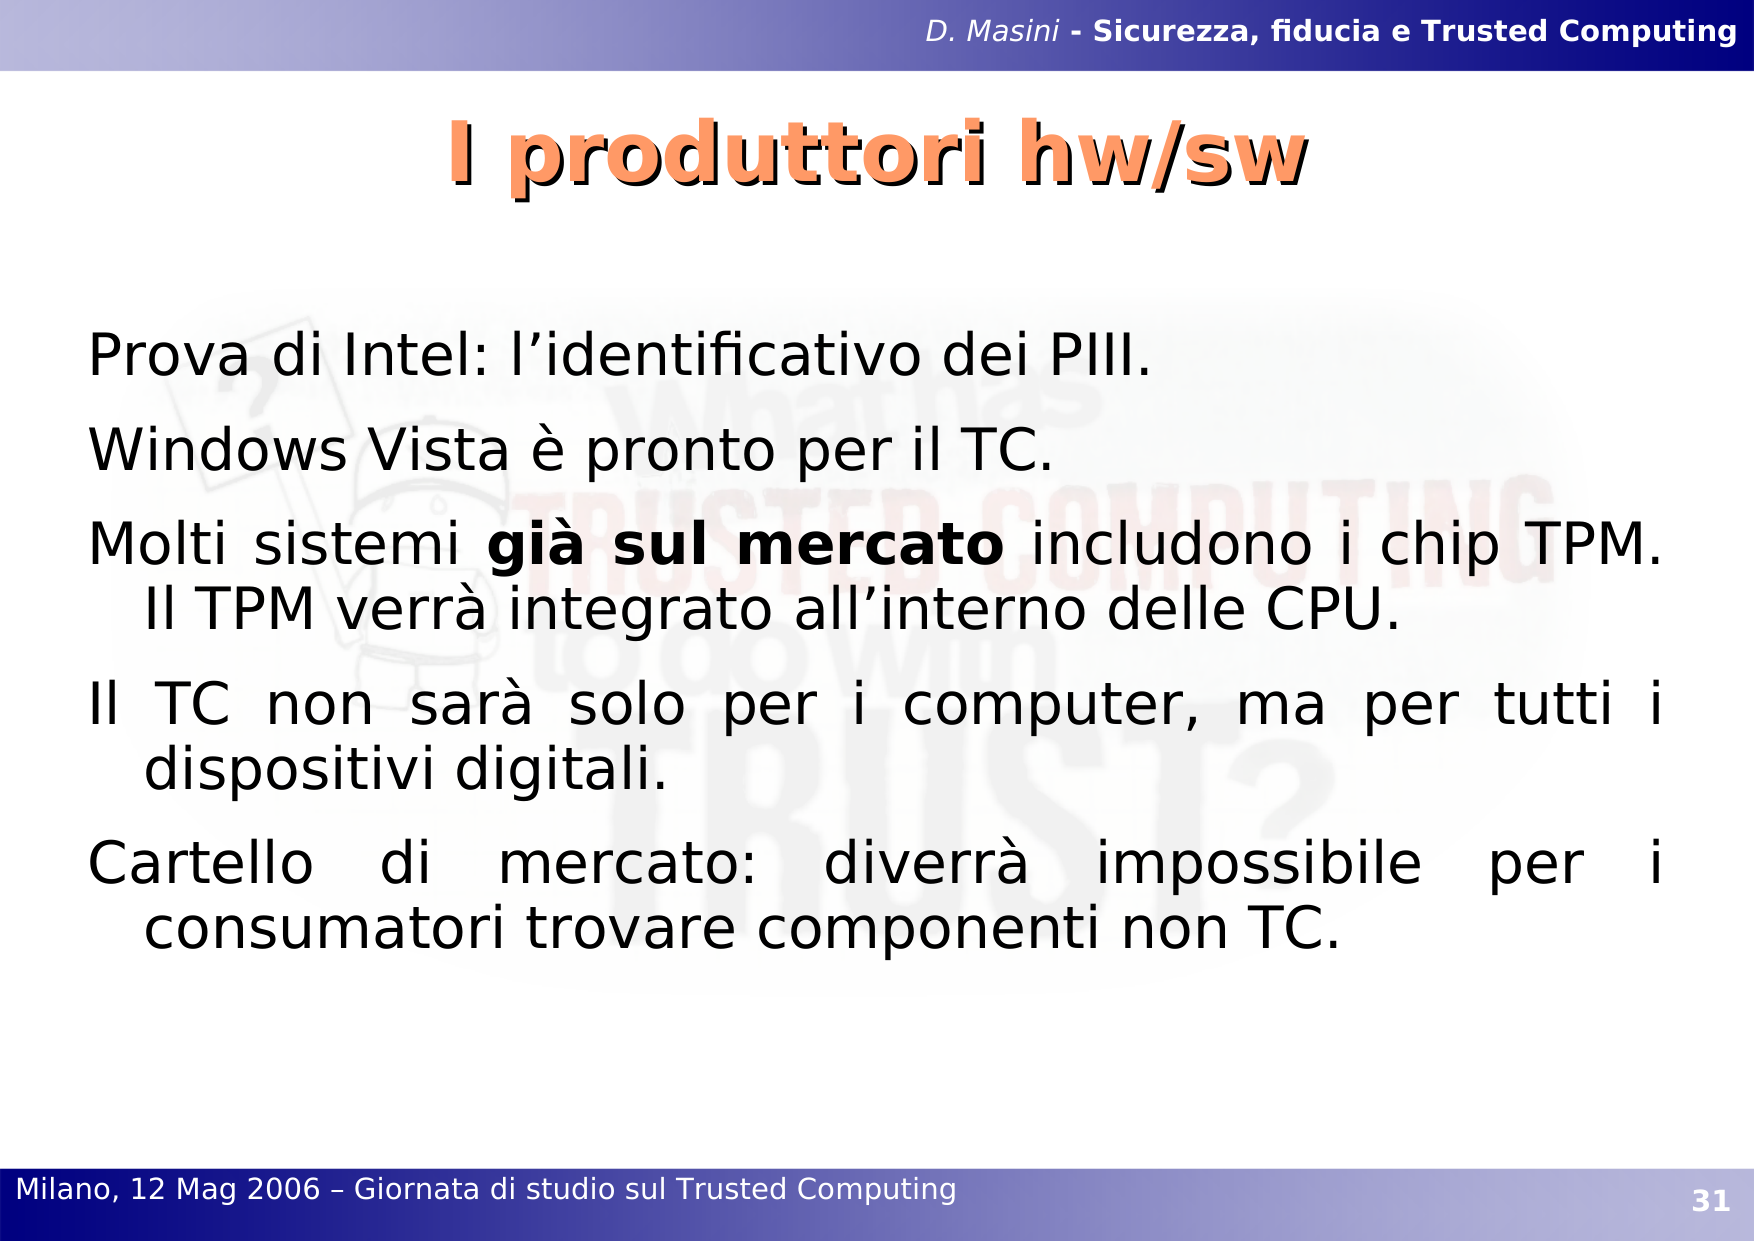

D. Masini - Sicurezza, fiducia e Trusted Computing
# I produttori hw/sw
Prova di Intel: l’identificativo dei PIII.
Windows Vista è pronto per il TC.
Molti sistemi già sul mercato includono i chip TPM. Il TPM verrà integrato all’interno delle CPU.
Il TC non sarà solo per i computer, ma per tutti i dispositivi digitali.
Cartello di mercato: diverrà impossibile per i consumatori trovare componenti non TC.
Milano, 12 Mag 2006 – Giornata di studio sul Trusted Computing